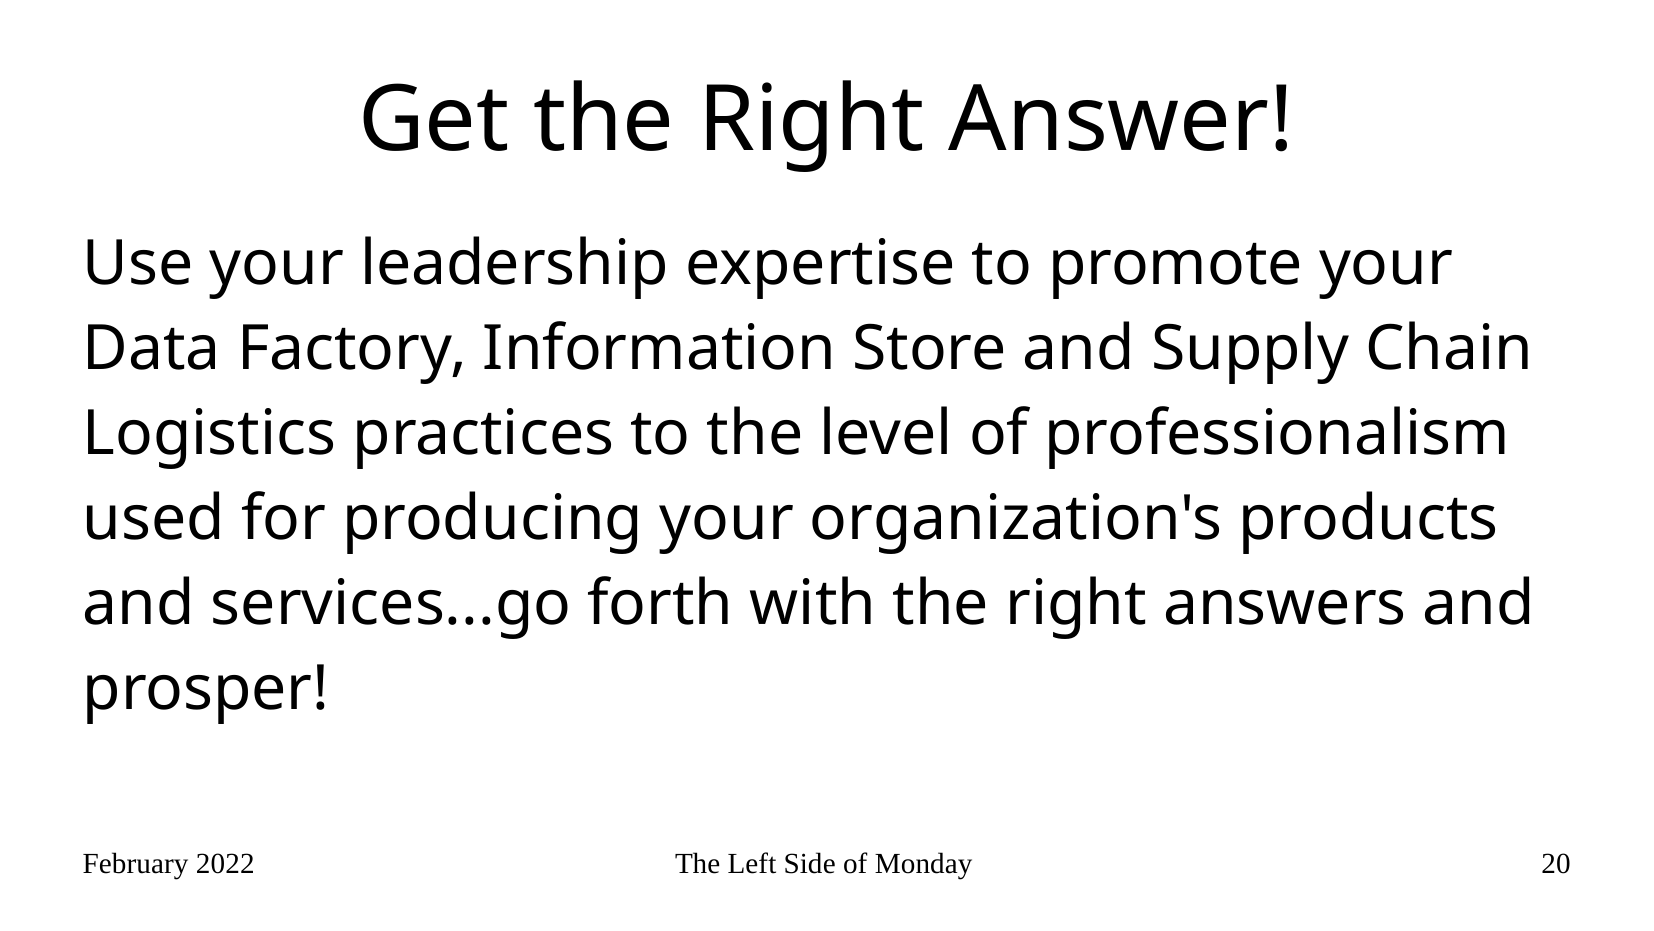

# Get the Right Answer!
Use your leadership expertise to promote your Data Factory, Information Store and Supply Chain Logistics practices to the level of professionalism used for producing your organization's products and services...go forth with the right answers and prosper!
February 2022
The Left Side of Monday
20